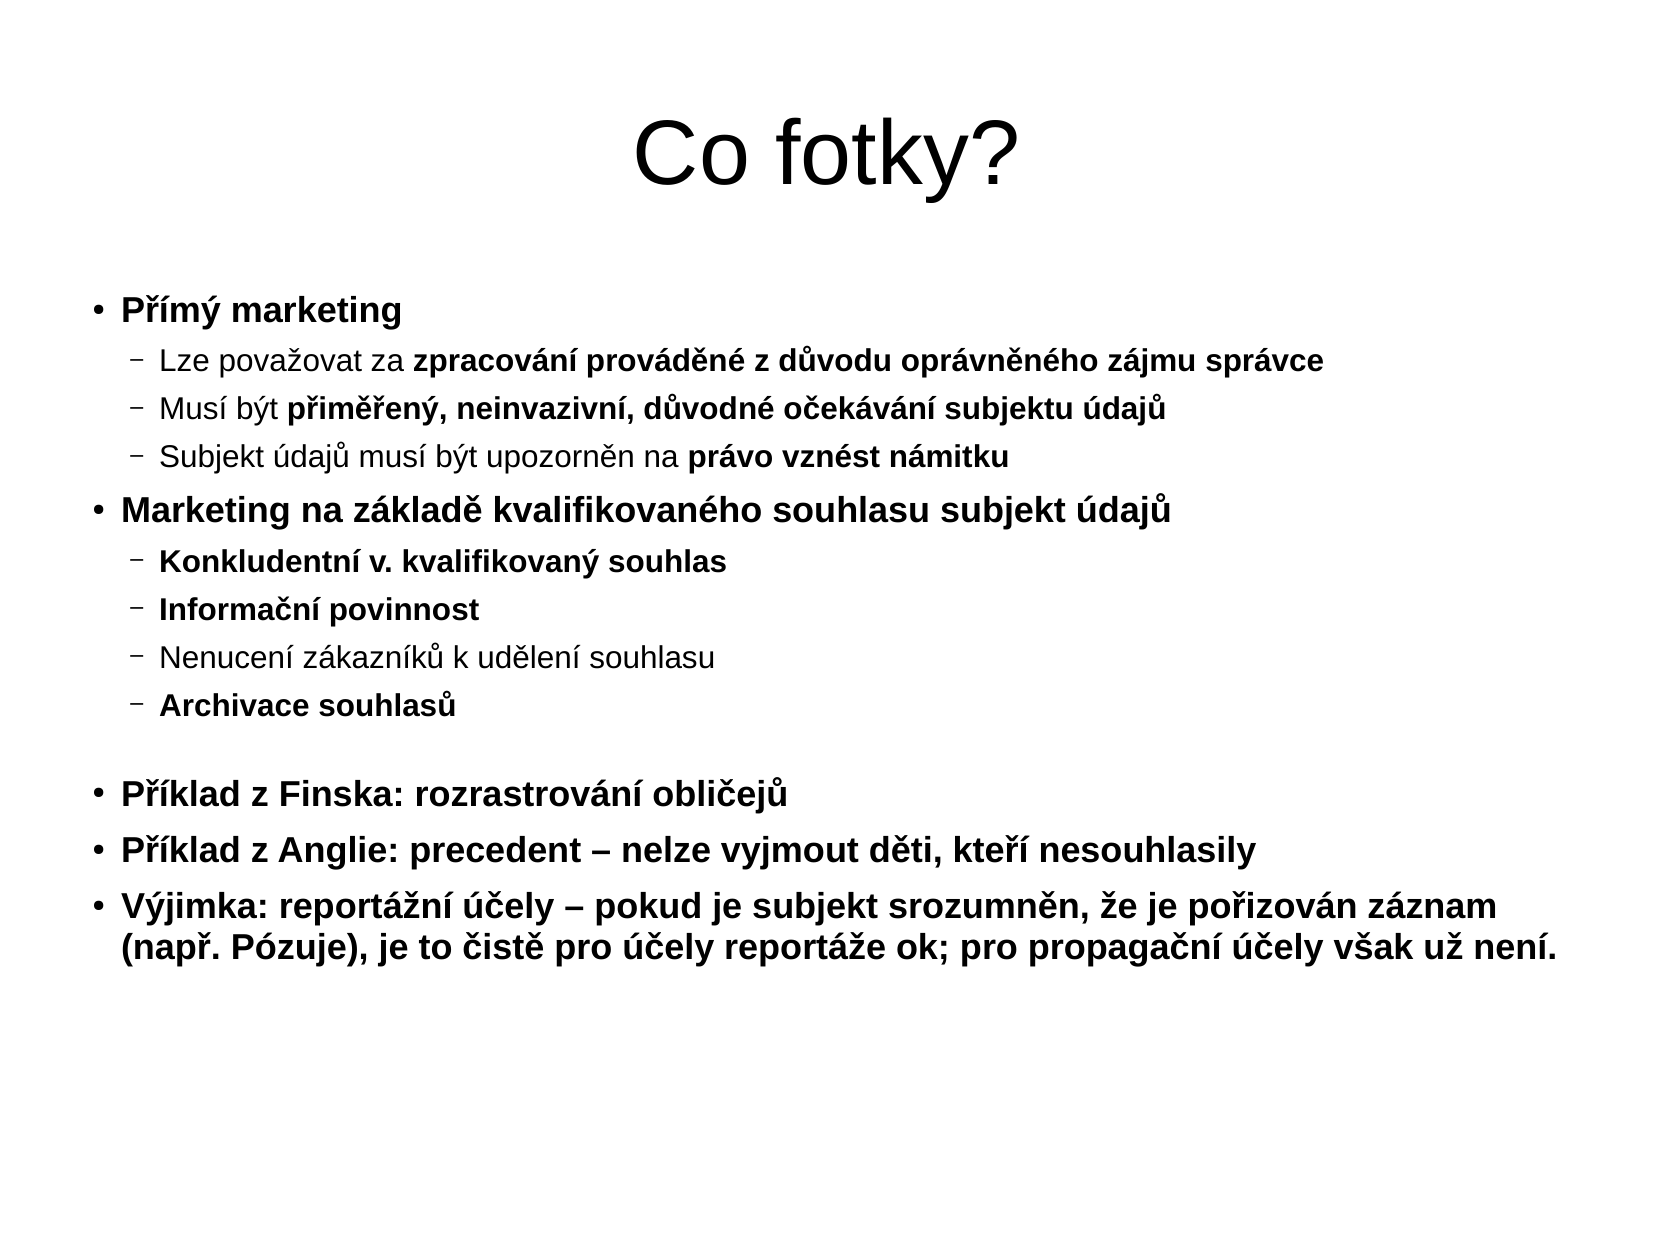

# Co fotky?
Přímý marketing
Lze považovat za zpracování prováděné z důvodu oprávněného zájmu správce
Musí být přiměřený, neinvazivní, důvodné očekávání subjektu údajů
Subjekt údajů musí být upozorněn na právo vznést námitku
Marketing na základě kvalifikovaného souhlasu subjekt údajů
Konkludentní v. kvalifikovaný souhlas
Informační povinnost
Nenucení zákazníků k udělení souhlasu
Archivace souhlasů
Příklad z Finska: rozrastrování obličejů
Příklad z Anglie: precedent – nelze vyjmout děti, kteří nesouhlasily
Výjimka: reportážní účely – pokud je subjekt srozumněn, že je pořizován záznam (např. Pózuje), je to čistě pro účely reportáže ok; pro propagační účely však už není.